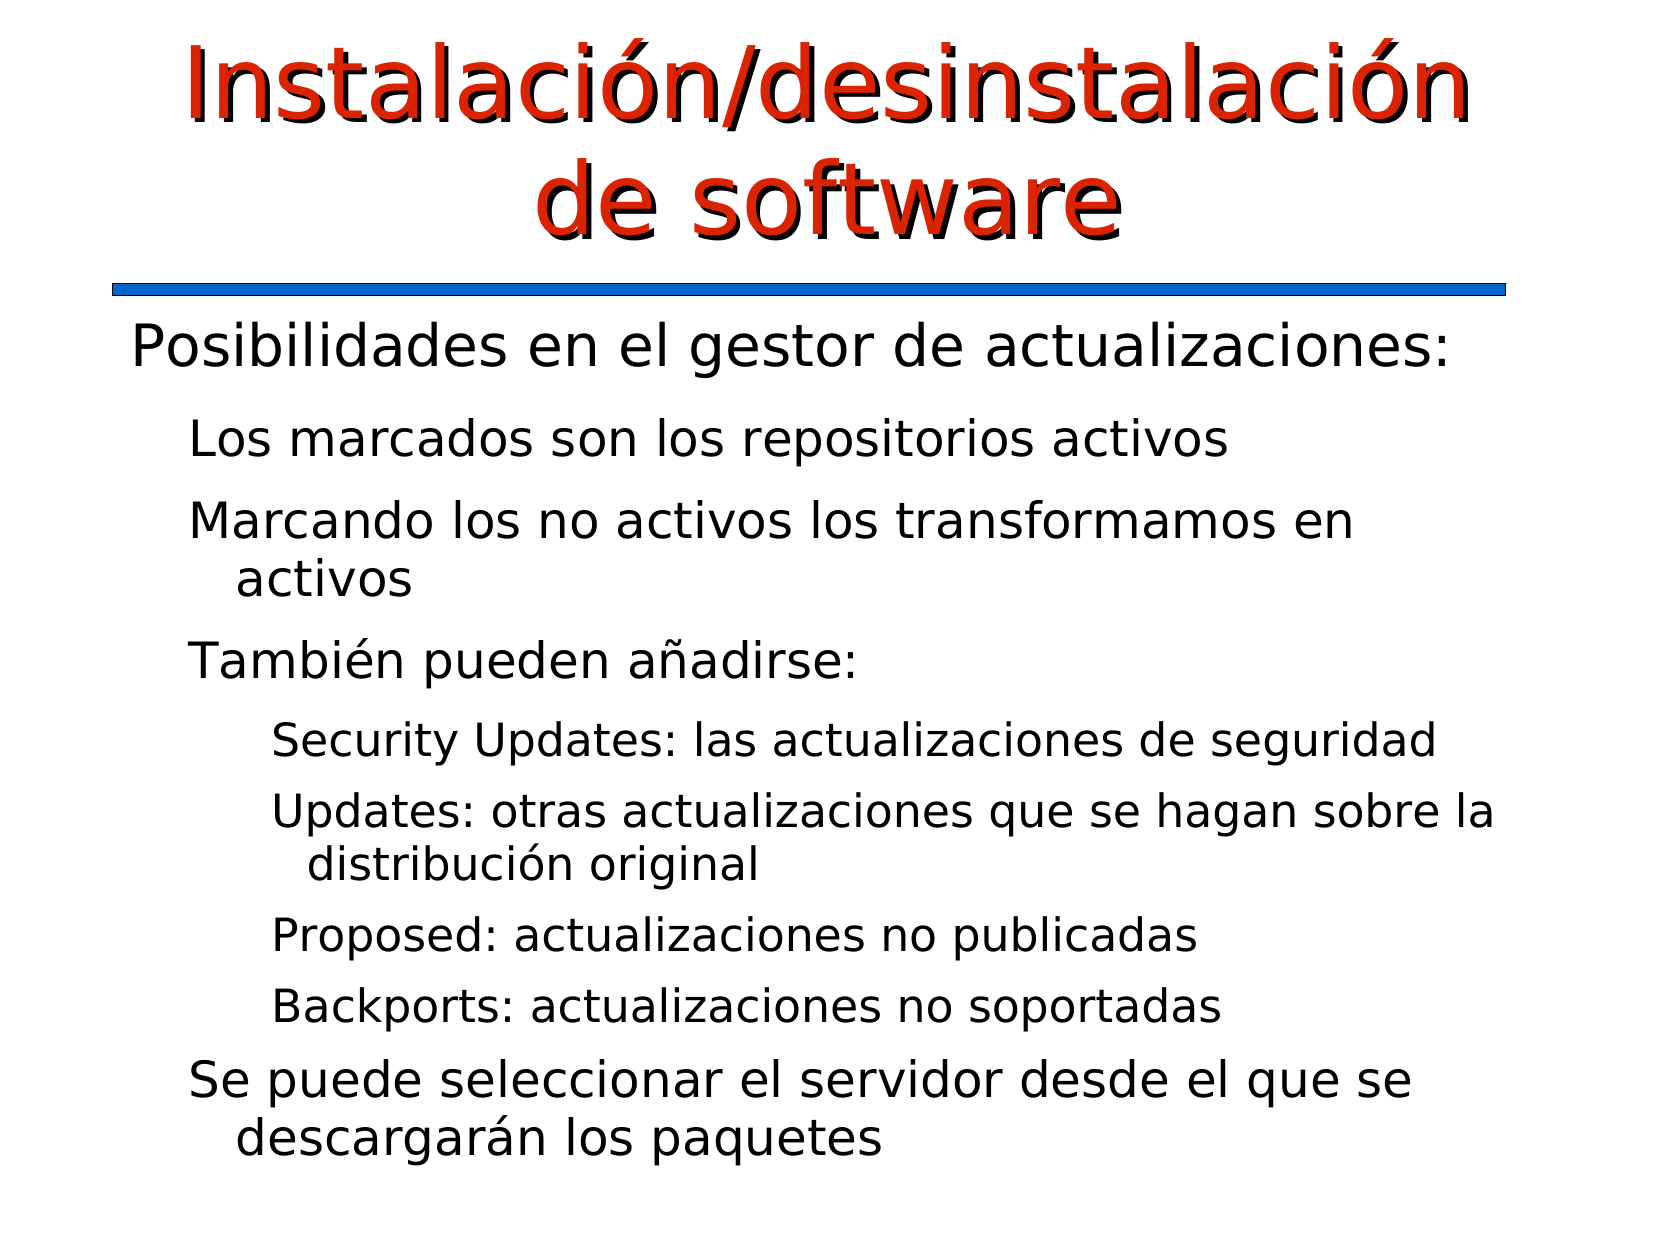

# Instalación/desinstalación de software
 Posibilidades en el gestor de actualizaciones:
Los marcados son los repositorios activos
Marcando los no activos los transformamos en activos
También pueden añadirse:
Security Updates: las actualizaciones de seguridad
Updates: otras actualizaciones que se hagan sobre la distribución original
Proposed: actualizaciones no publicadas
Backports: actualizaciones no soportadas
Se puede seleccionar el servidor desde el que se descargarán los paquetes